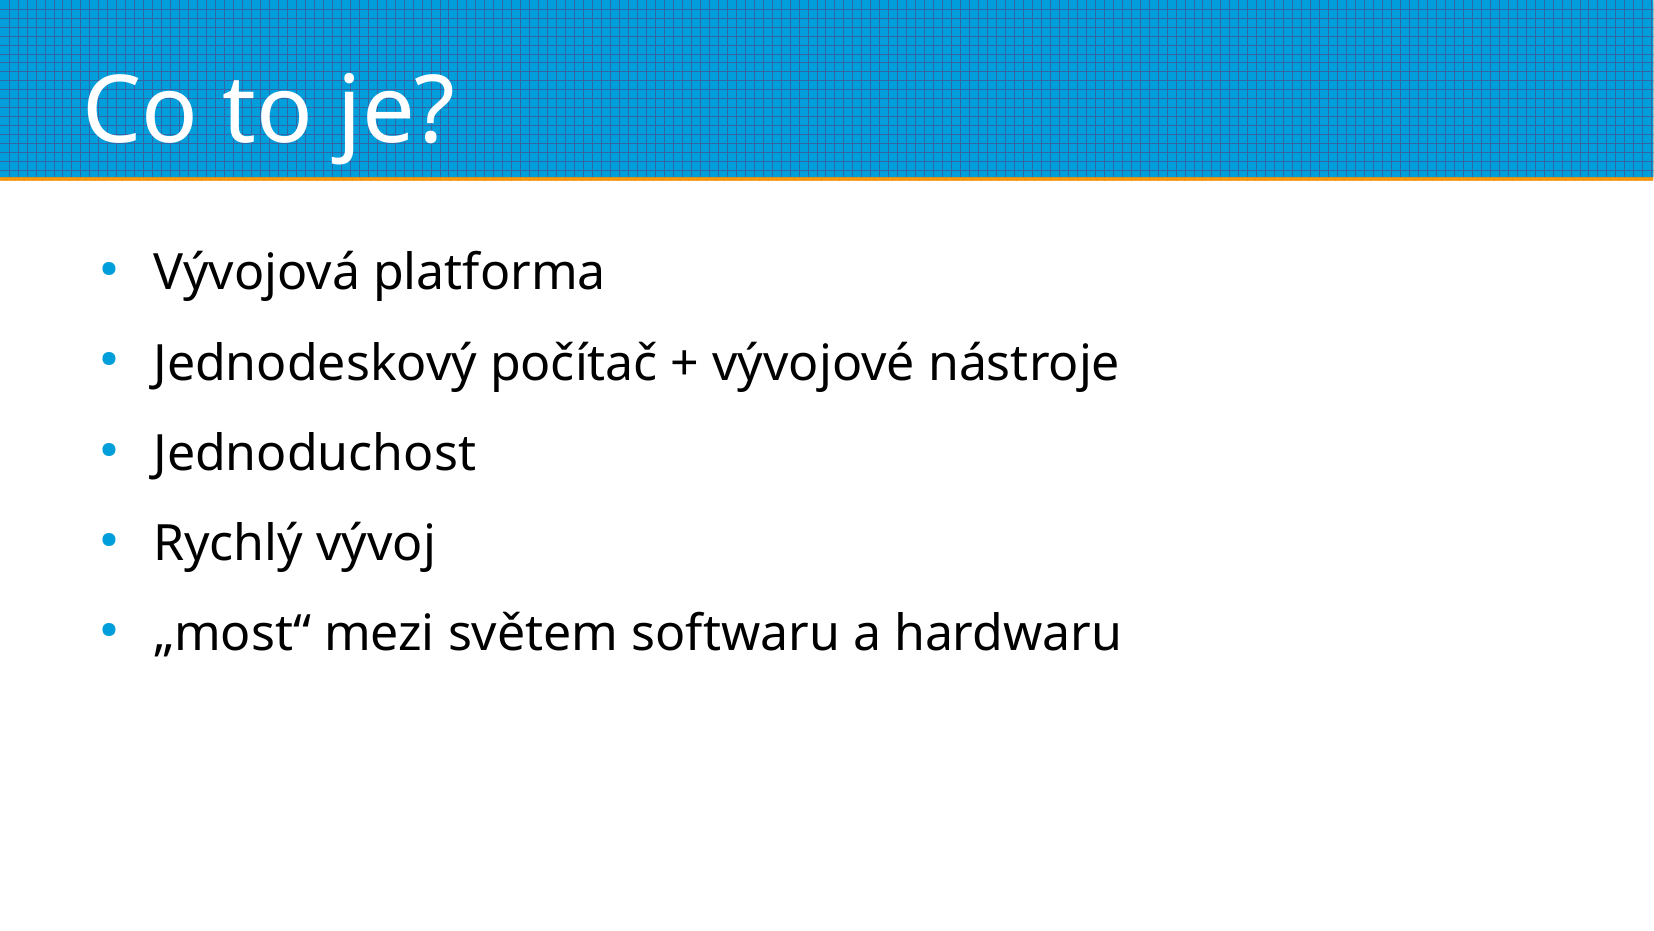

# Co to je?
Vývojová platforma
Jednodeskový počítač + vývojové nástroje
Jednoduchost
Rychlý vývoj
„most“ mezi světem softwaru a hardwaru